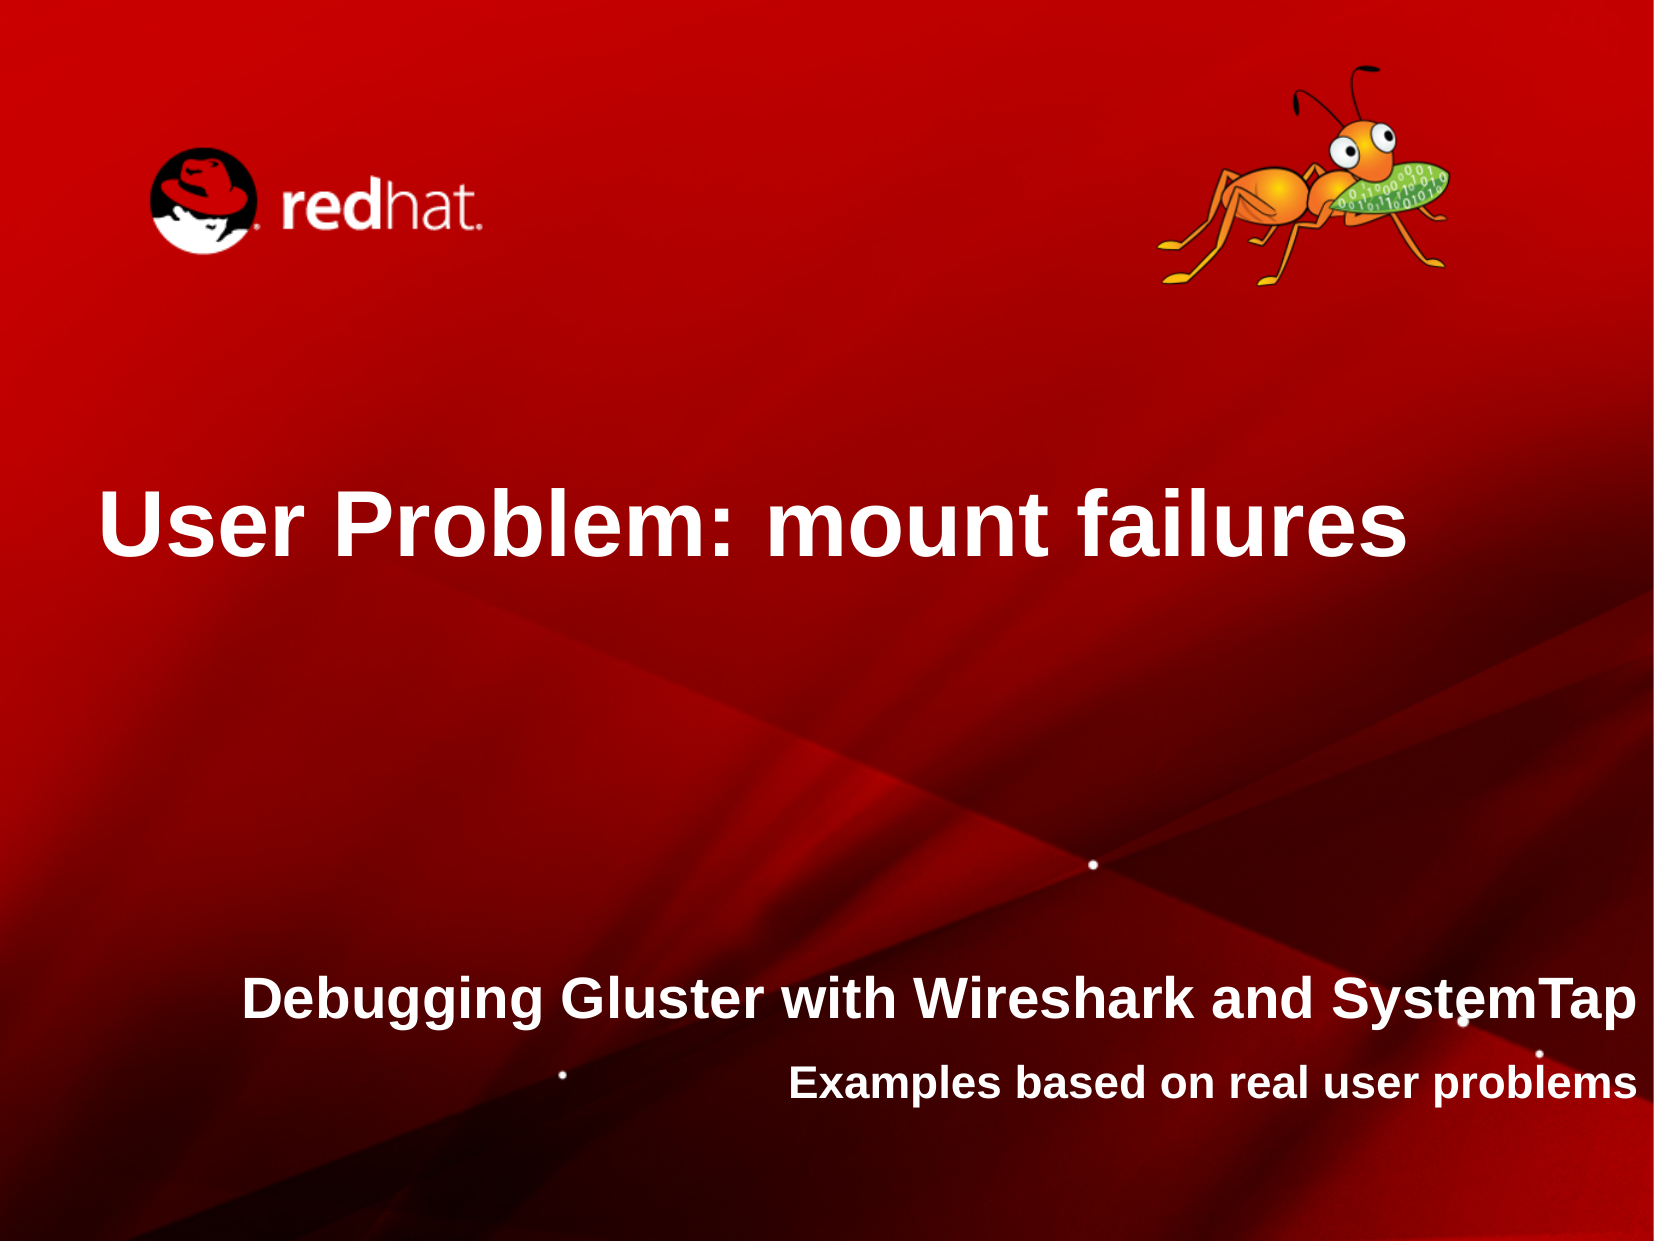

# User Problem: mount failures
Debugging Gluster with Wireshark and SystemTap
Examples based on real user problems